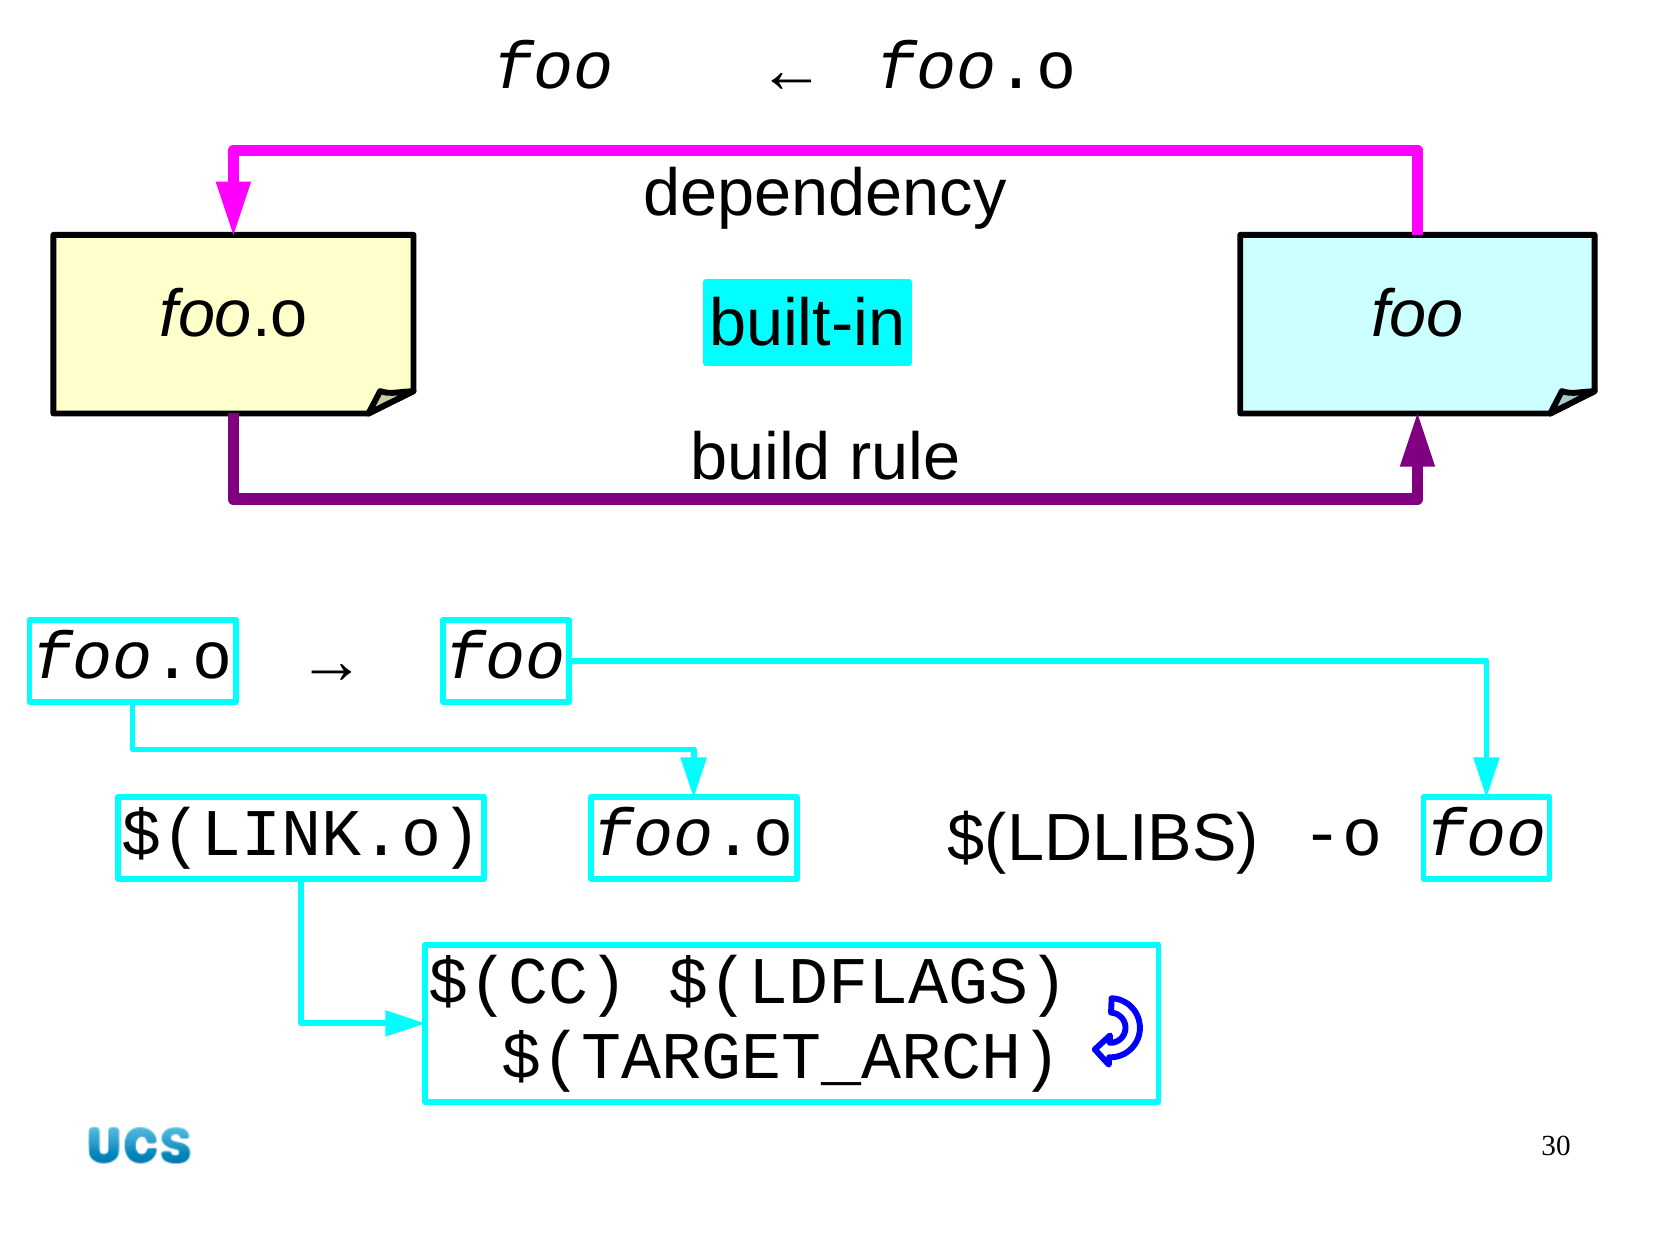

foo
←
foo.o
foo.o
foo
built-in
foo.o
→
foo
$(LDLIBS)
$(LINK.o)
foo.o
-o
foo
$(CC) $(LDFLAGS)
	$(TARGET_ARCH)
30